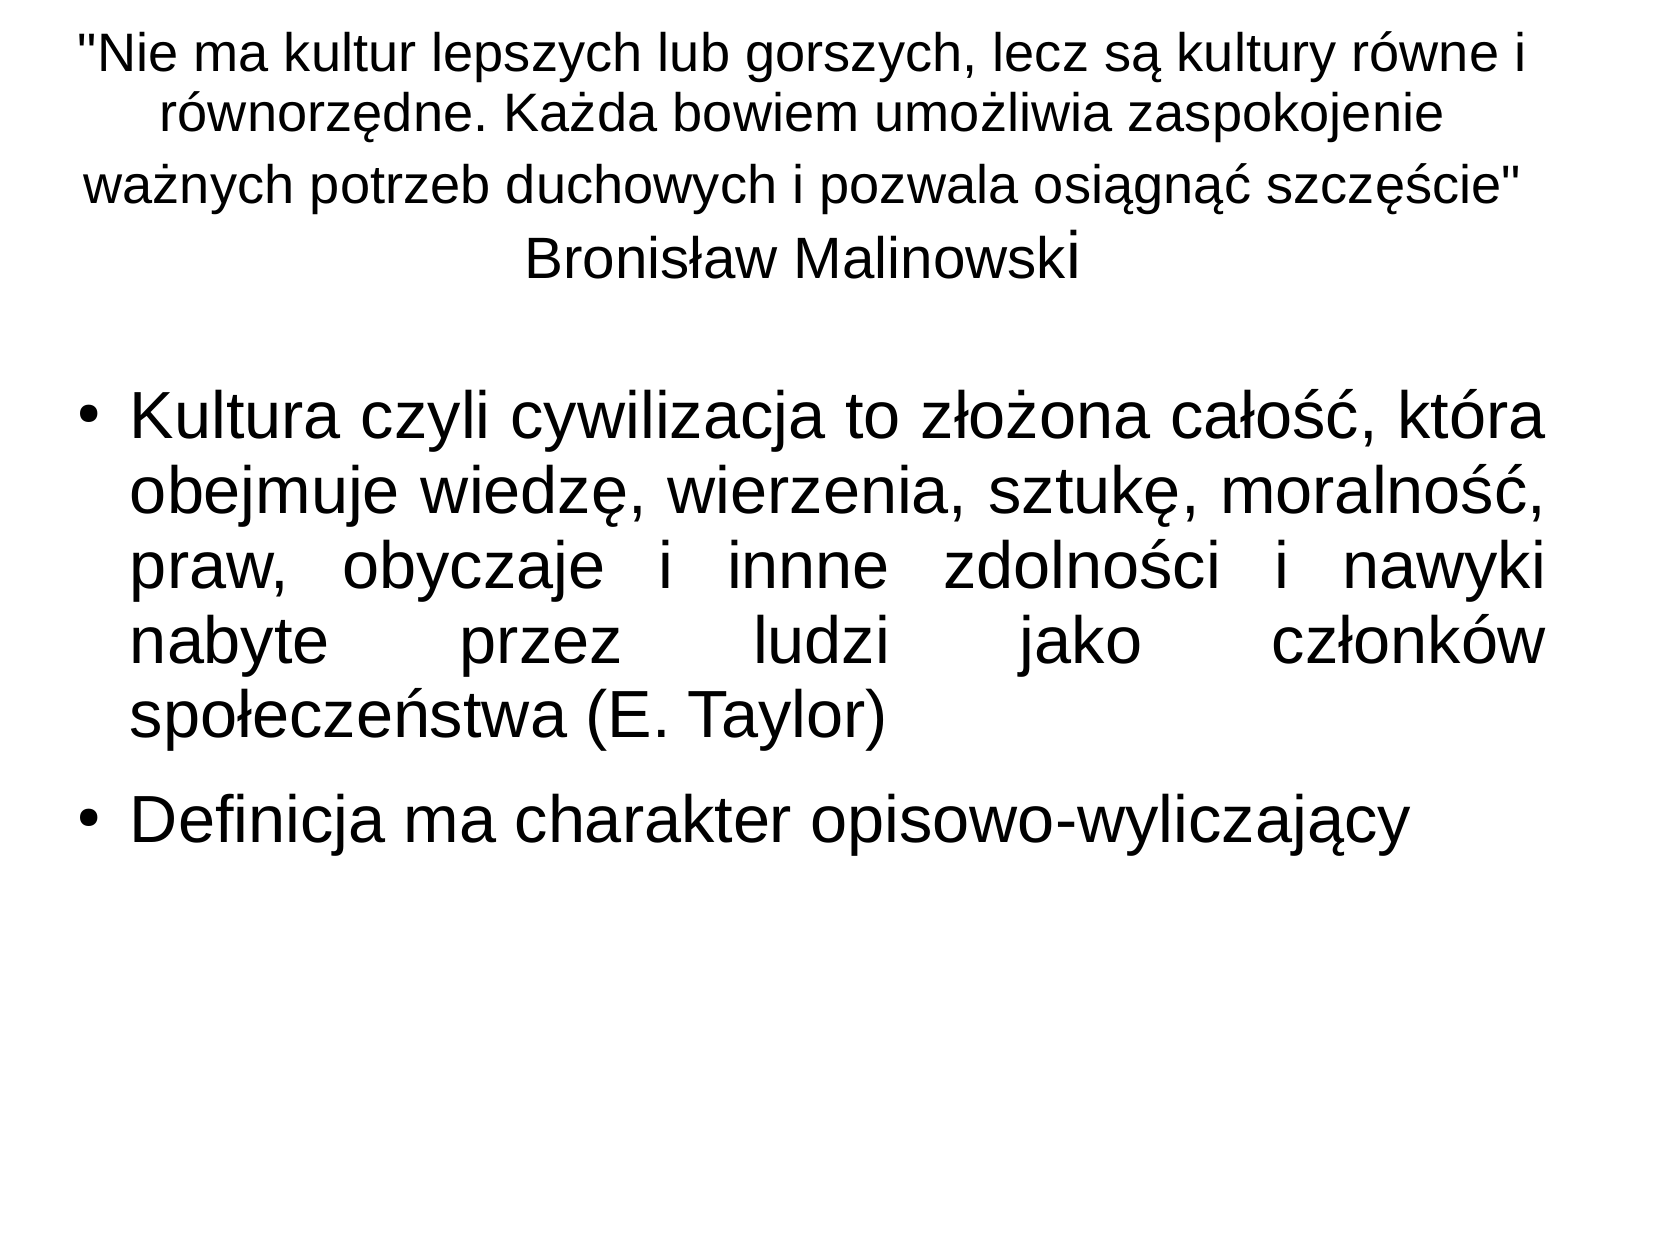

# "Nie ma kultur lepszych lub gorszych, lecz są kultury równe i równorzędne. Każda bowiem umożliwia zaspokojenie ważnych potrzeb duchowych i pozwala osiągnąć szczęście" Bronisław Malinowski
Kultura czyli cywilizacja to złożona całość, która obejmuje wiedzę, wierzenia, sztukę, moralność, praw, obyczaje i innne zdolności i nawyki nabyte przez ludzi jako członków społeczeństwa (E. Taylor)
Definicja ma charakter opisowo-wyliczający